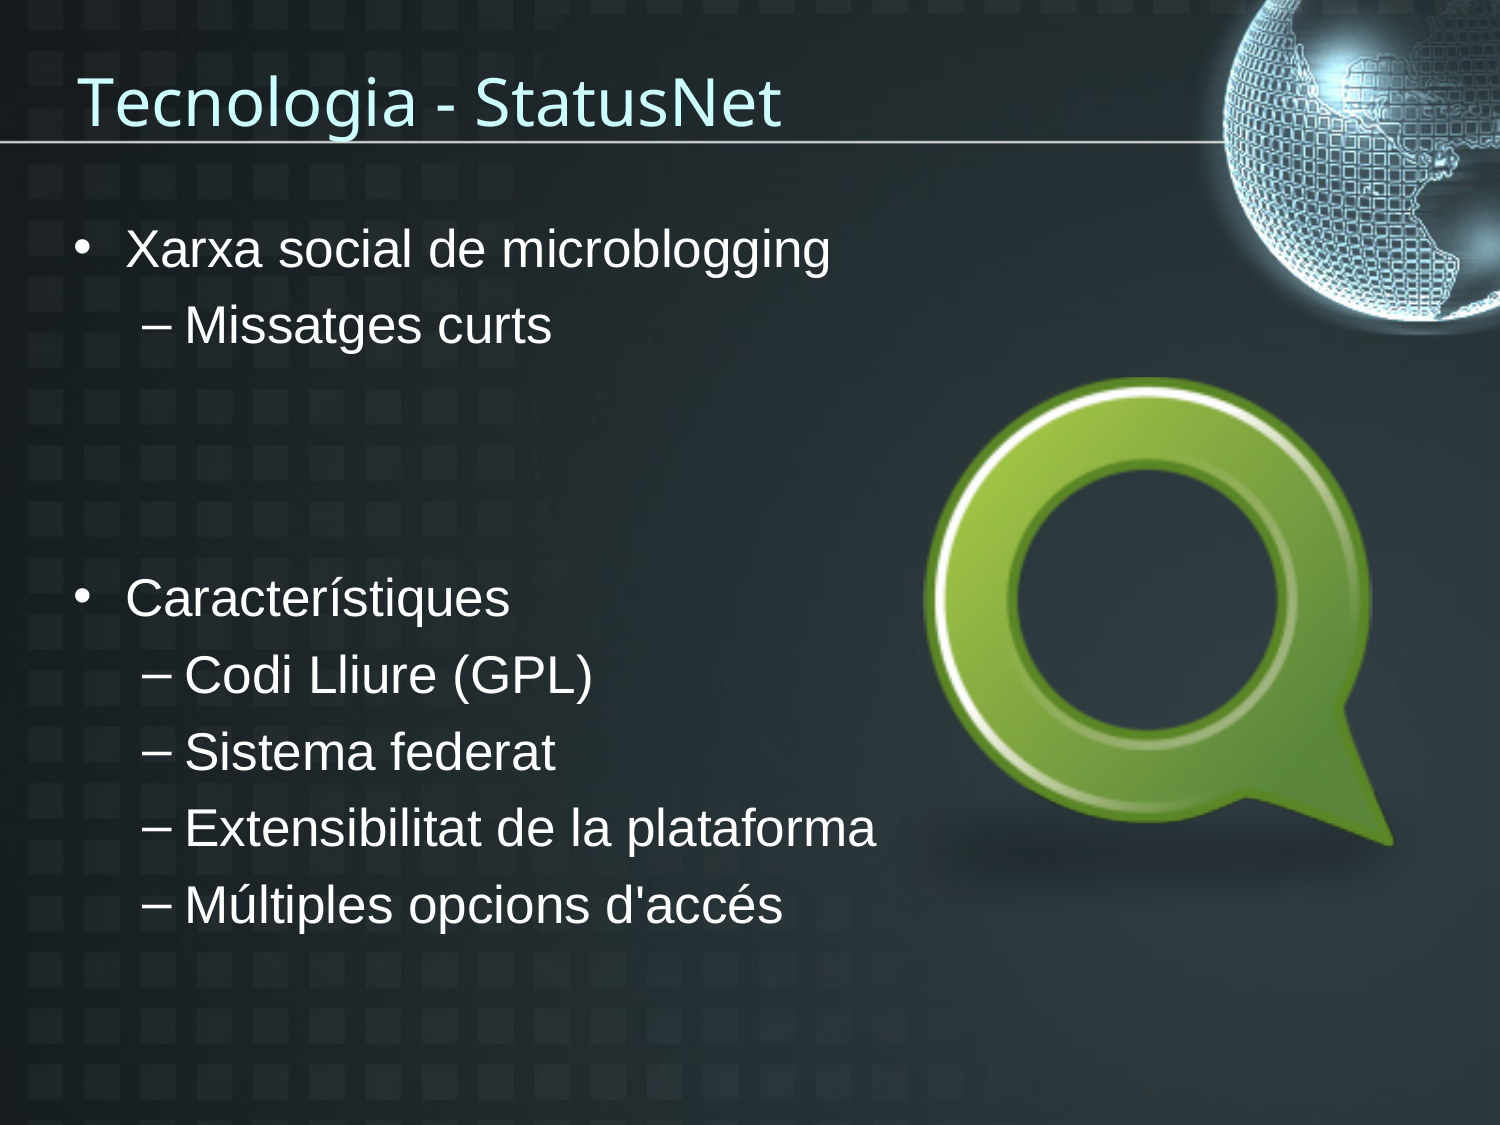

# Tecnologia - StatusNet
Xarxa social de microblogging
Missatges curts
Característiques
Codi Lliure (GPL)
Sistema federat
Extensibilitat de la plataforma
Múltiples opcions d'accés